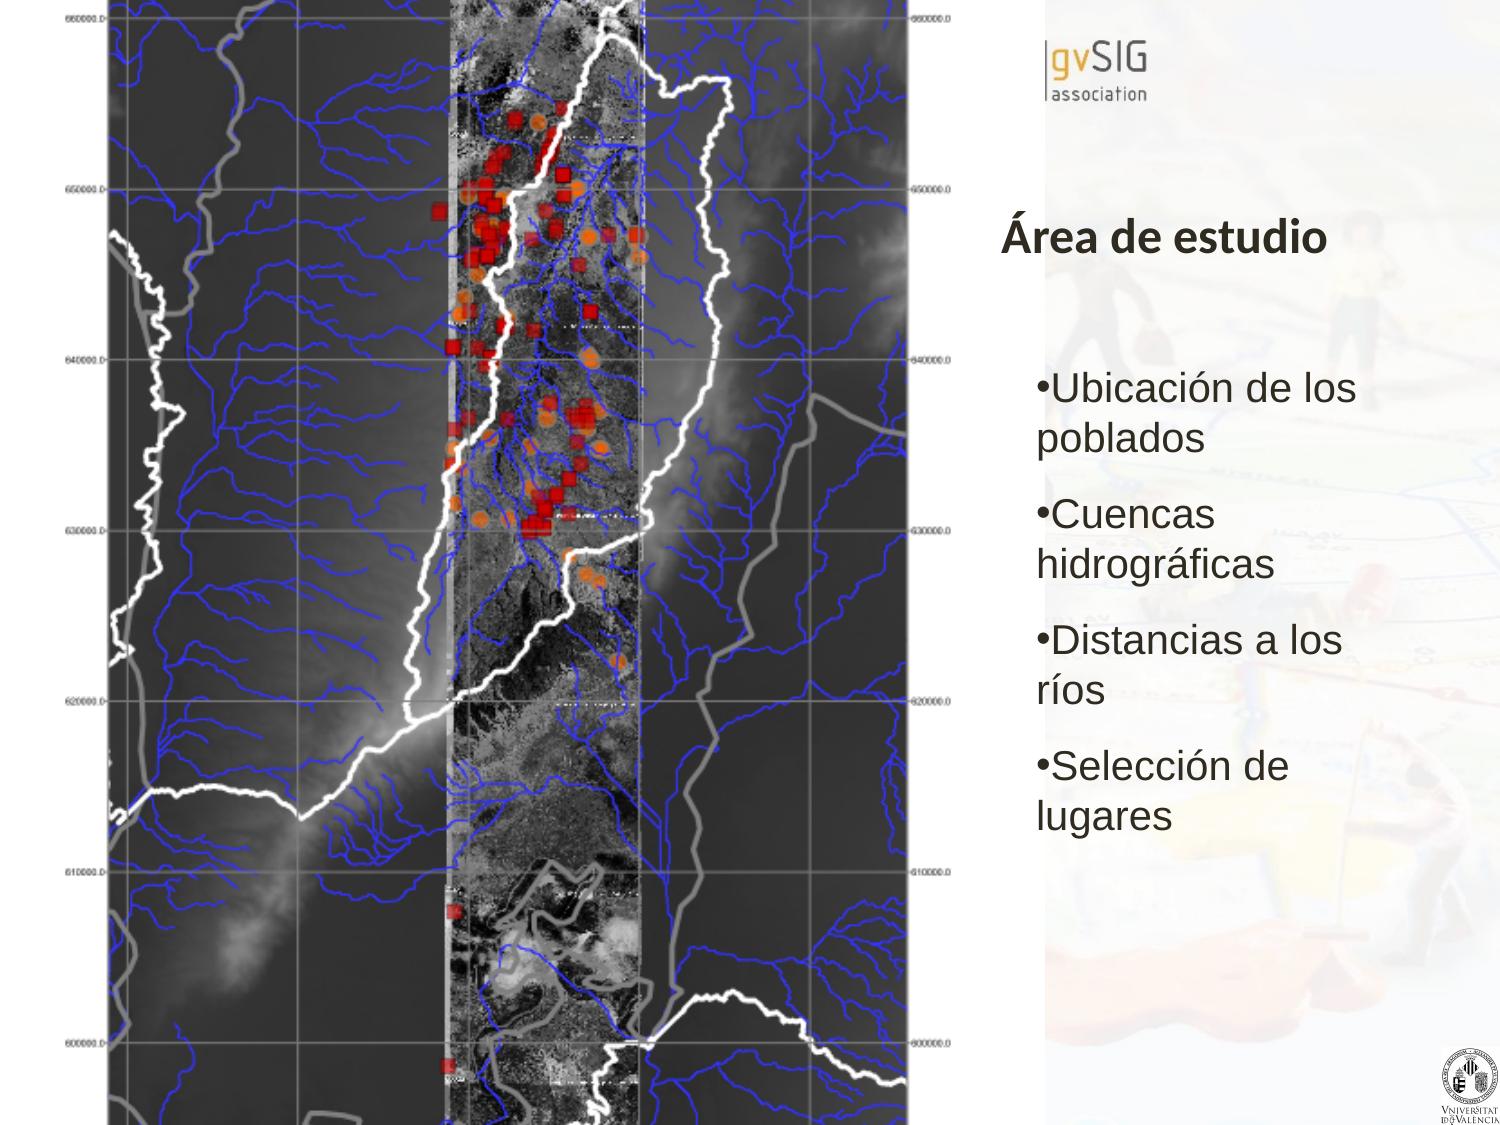

# Área de estudio
Área de estudio
Ubicación de los poblados
Cuencas hidrográficas
Distancias a los ríos
Selección de lugares